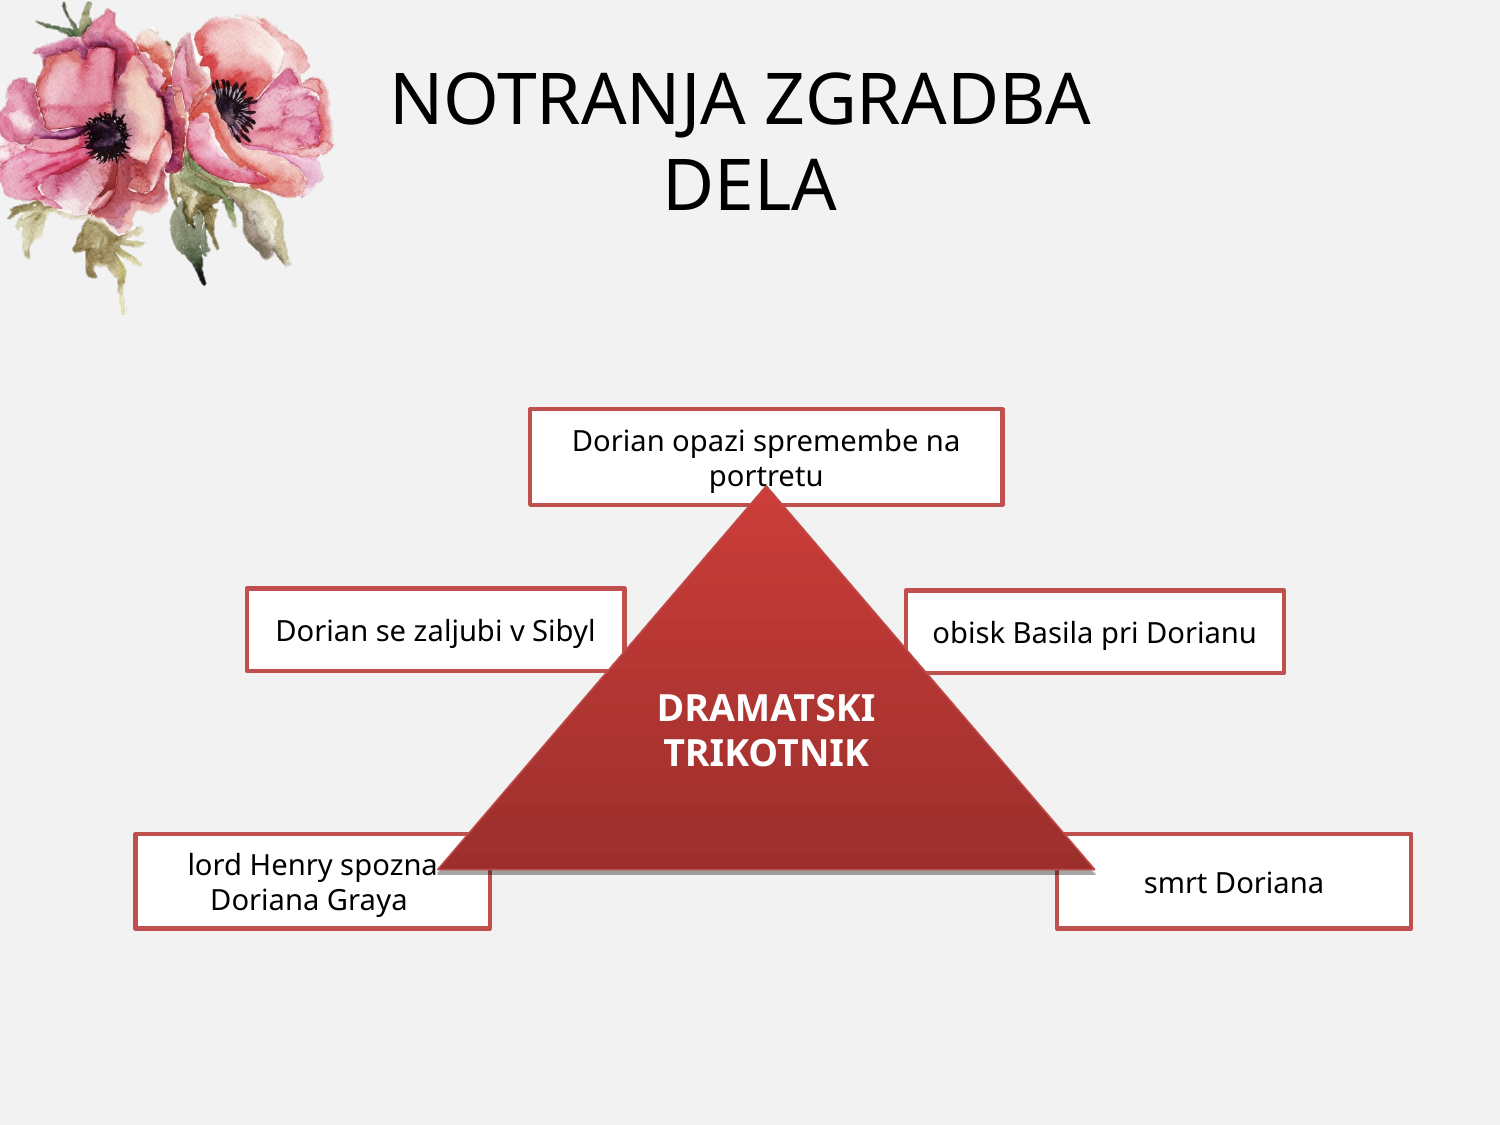

# NOTRANJA ZGRADBA DELA
Dorian opazi spremembe na portretu
DRAMATSKI
TRIKOTNIK
Dorian se zaljubi v Sibyl
obisk Basila pri Dorianu
lord Henry spozna Doriana Graya
smrt Doriana